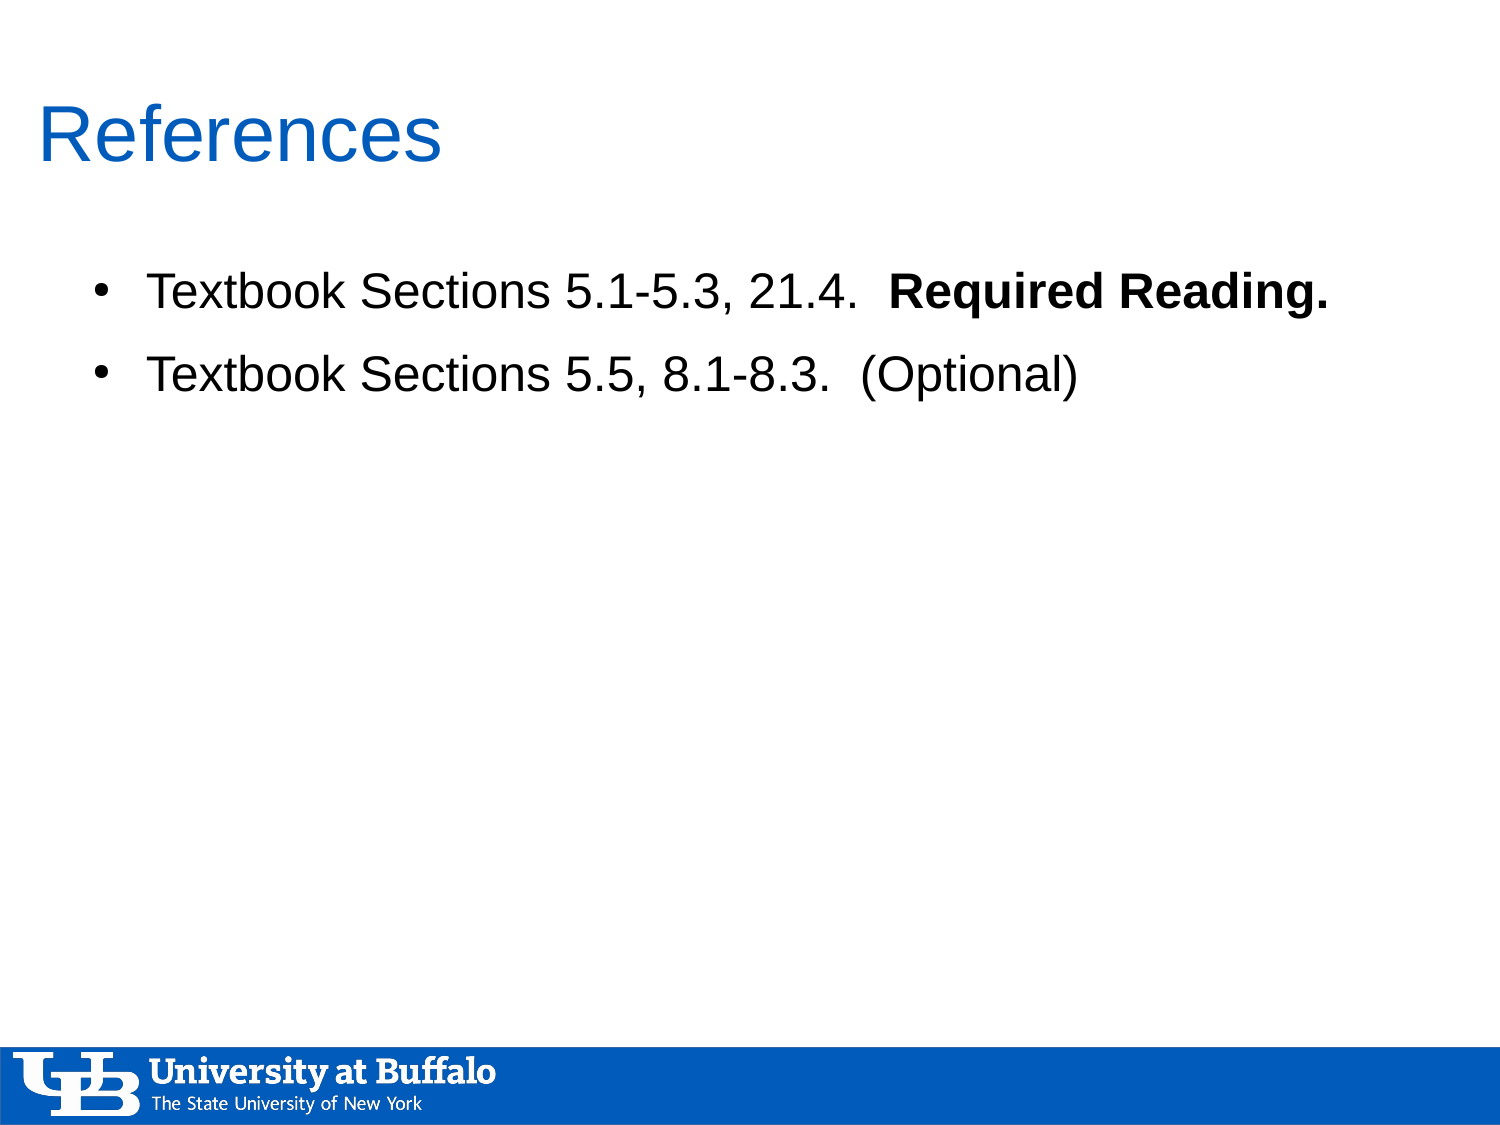

# References
Textbook Sections 5.1-5.3, 21.4. Required Reading.
Textbook Sections 5.5, 8.1-8.3. (Optional)